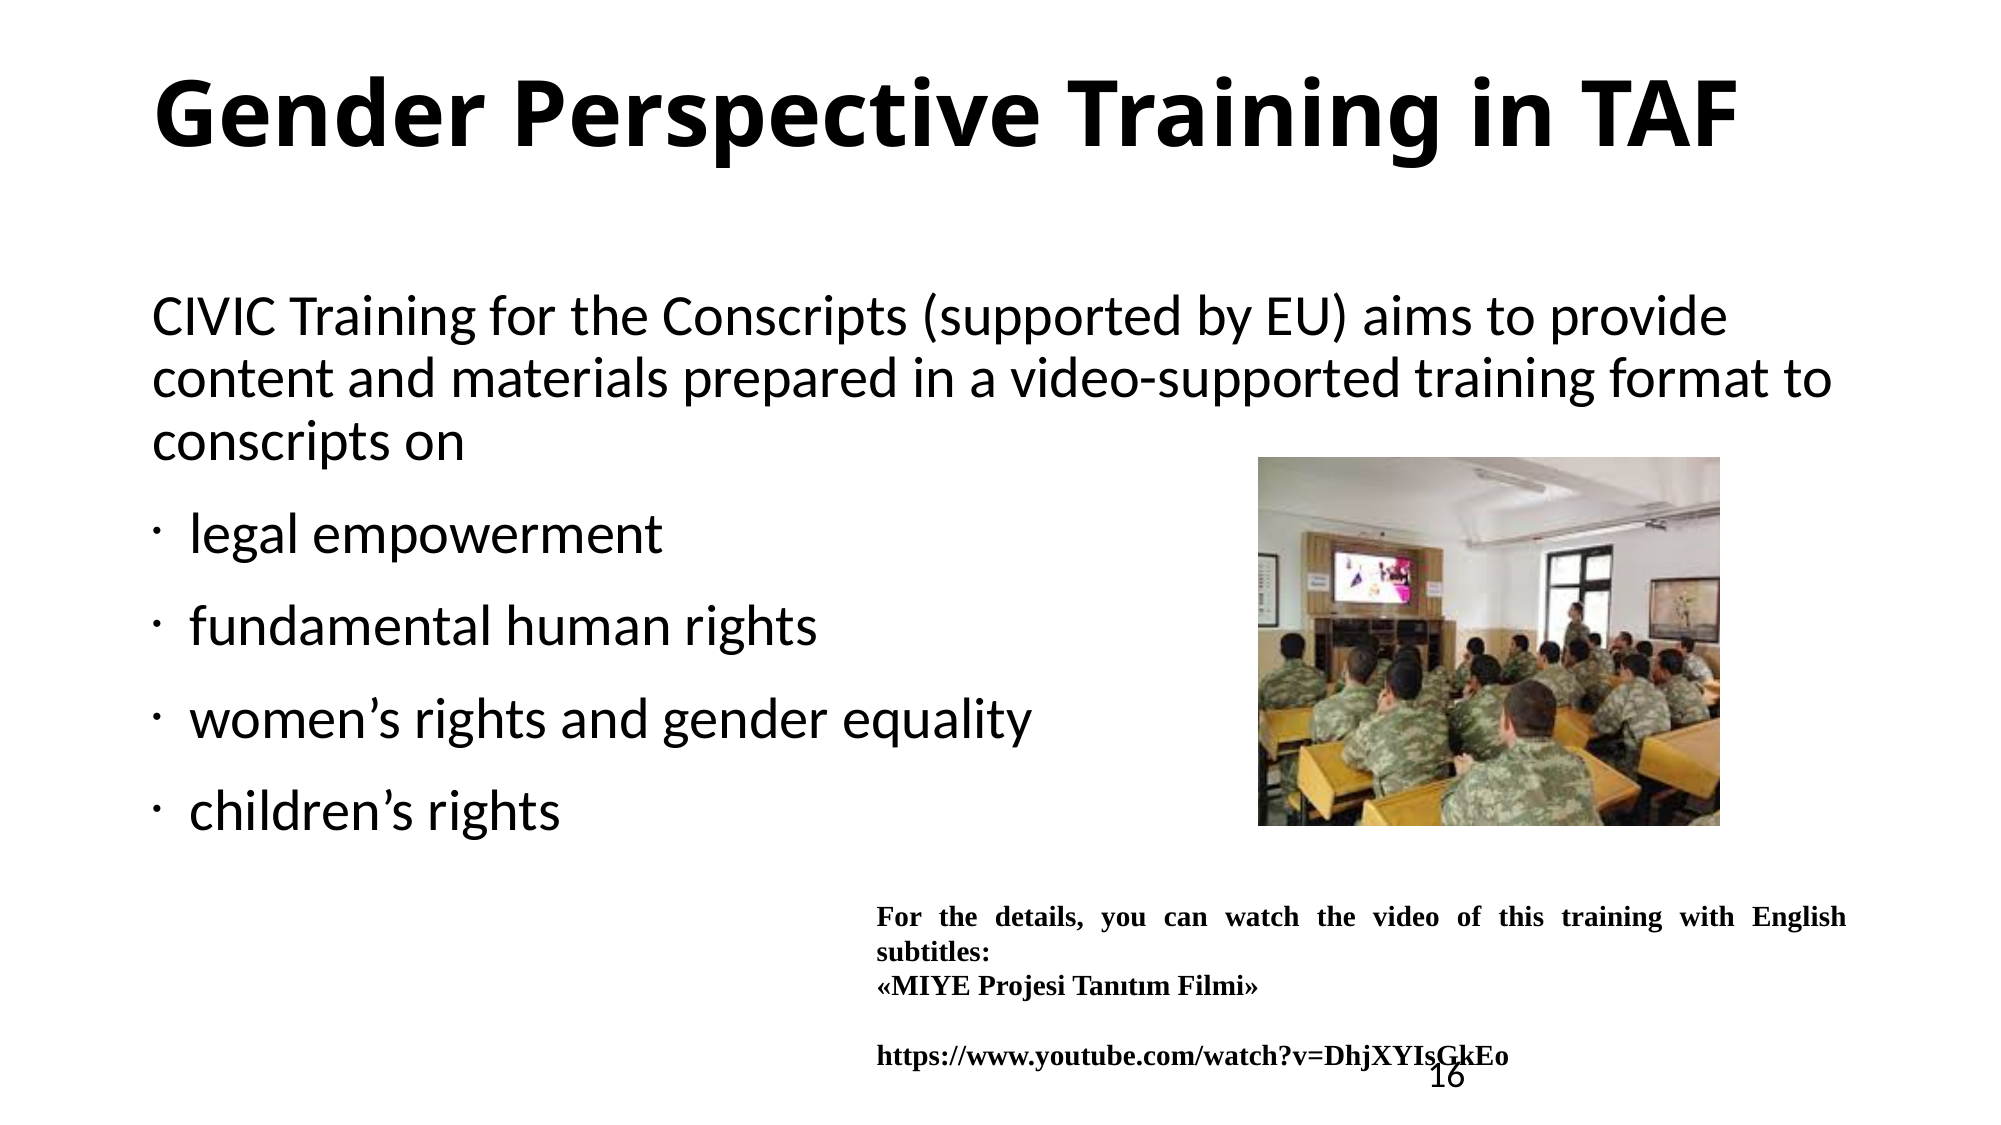

# Gender Perspective Training in TAF
CIVIC Training for the Conscripts (supported by EU) aims to provide content and materials prepared in a video-supported training format to conscripts on
legal empowerment
fundamental human rights
women’s rights and gender equality
children’s rights
For the details, you can watch the video of this training with English subtitles:
«MIYE Projesi Tanıtım Filmi»
https://www.youtube.com/watch?v=DhjXYIsGkEo